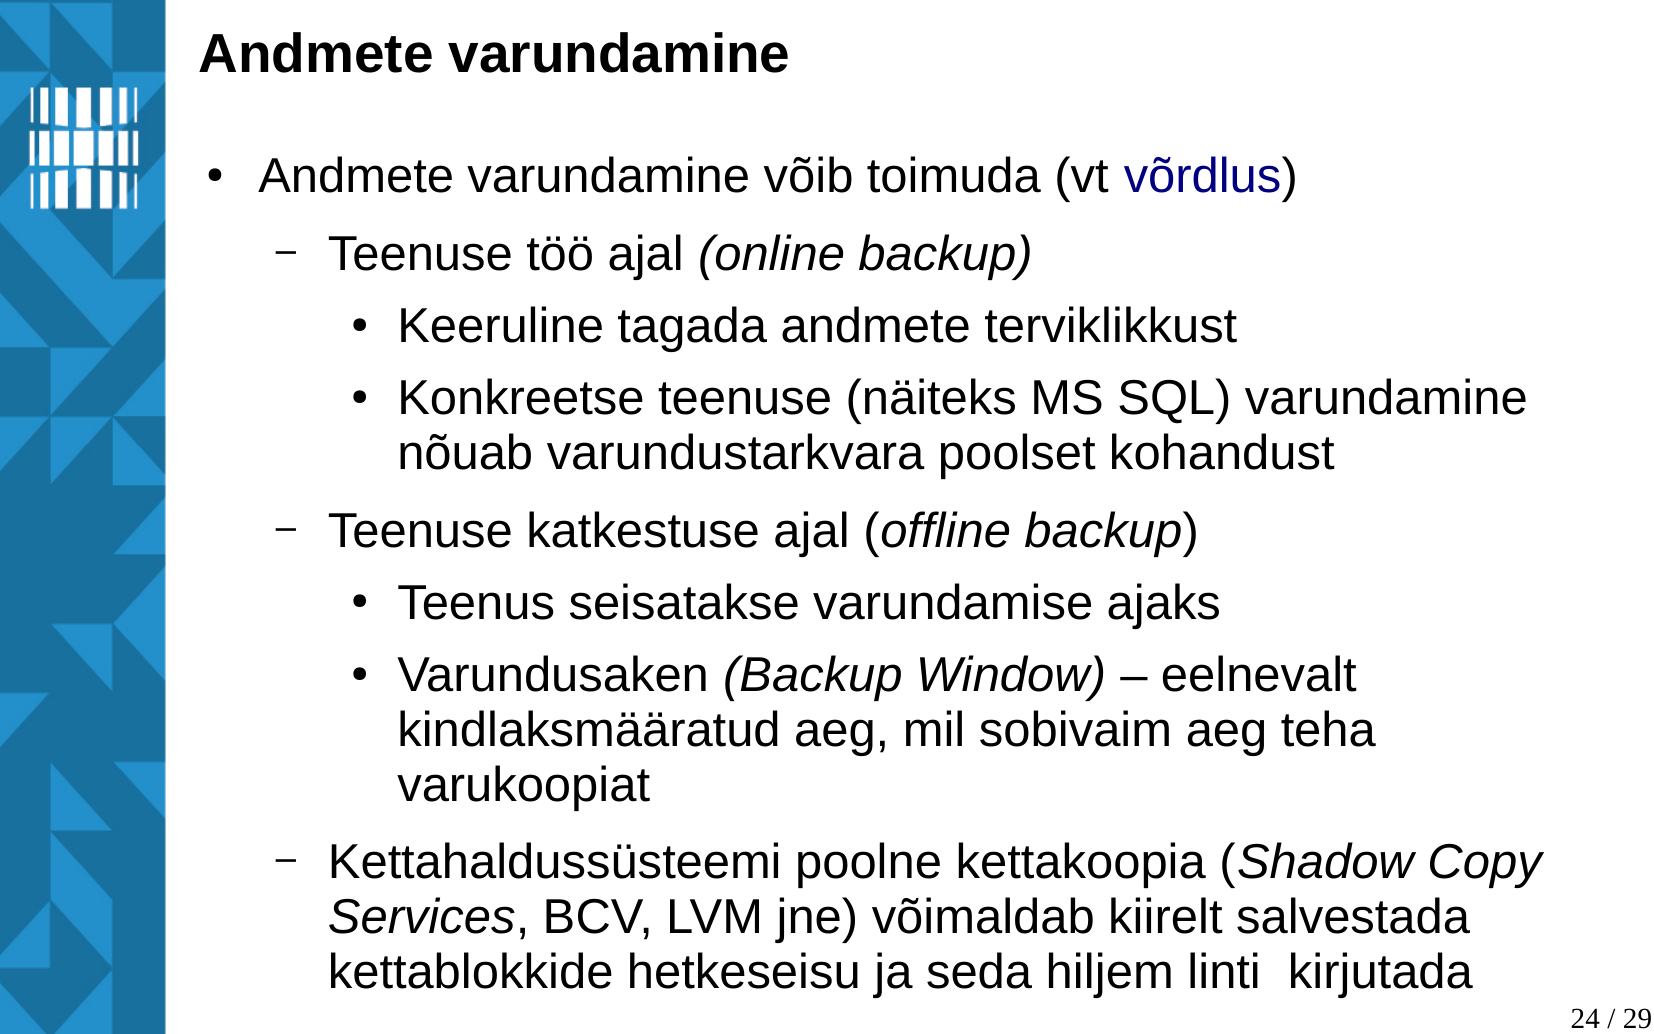

# Andmete varundamine
Andmete varundamine võib toimuda (vt võrdlus)
Teenuse töö ajal (online backup)
Keeruline tagada andmete terviklikkust
Konkreetse teenuse (näiteks MS SQL) varundamine nõuab varundustarkvara poolset kohandust
Teenuse katkestuse ajal (offline backup)
Teenus seisatakse varundamise ajaks
Varundusaken (Backup Window) – eelnevalt kindlaksmääratud aeg, mil sobivaim aeg teha varukoopiat
Kettahaldussüsteemi poolne kettakoopia (Shadow Copy Services, BCV, LVM jne) võimaldab kiirelt salvestada kettablokkide hetkeseisu ja seda hiljem linti kirjutada
24